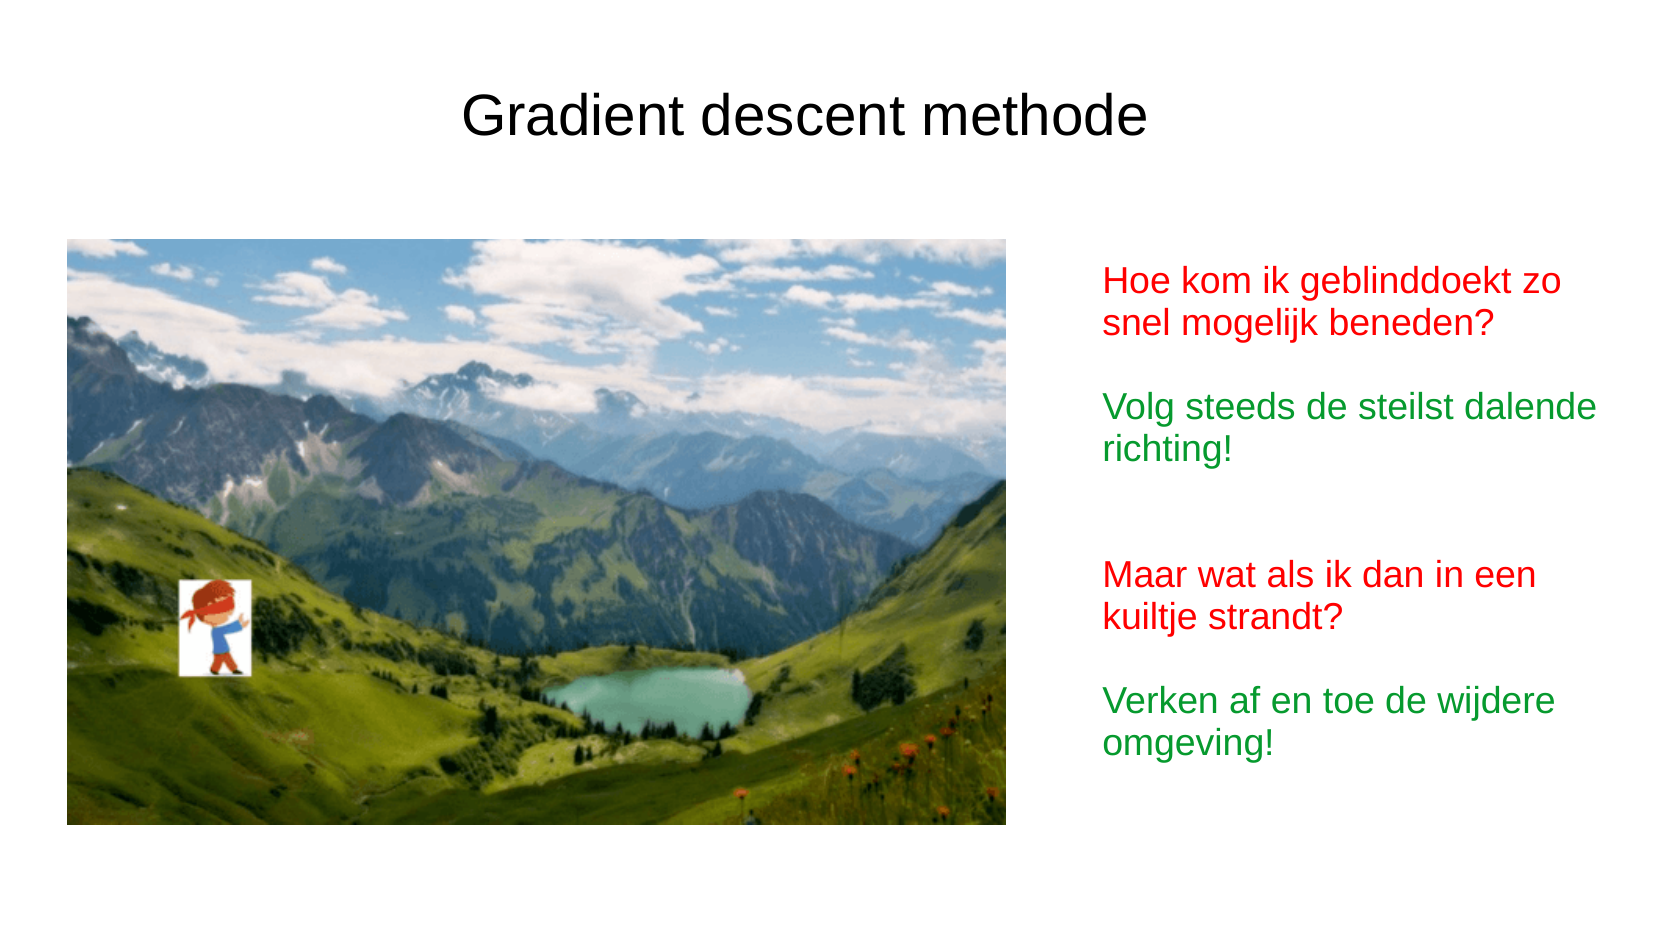

# Gradient descent methode
Hoe kom ik geblinddoekt zo snel mogelijk beneden?
Volg steeds de steilst dalende richting!
Maar wat als ik dan in een kuiltje strandt?
Verken af en toe de wijdere omgeving!